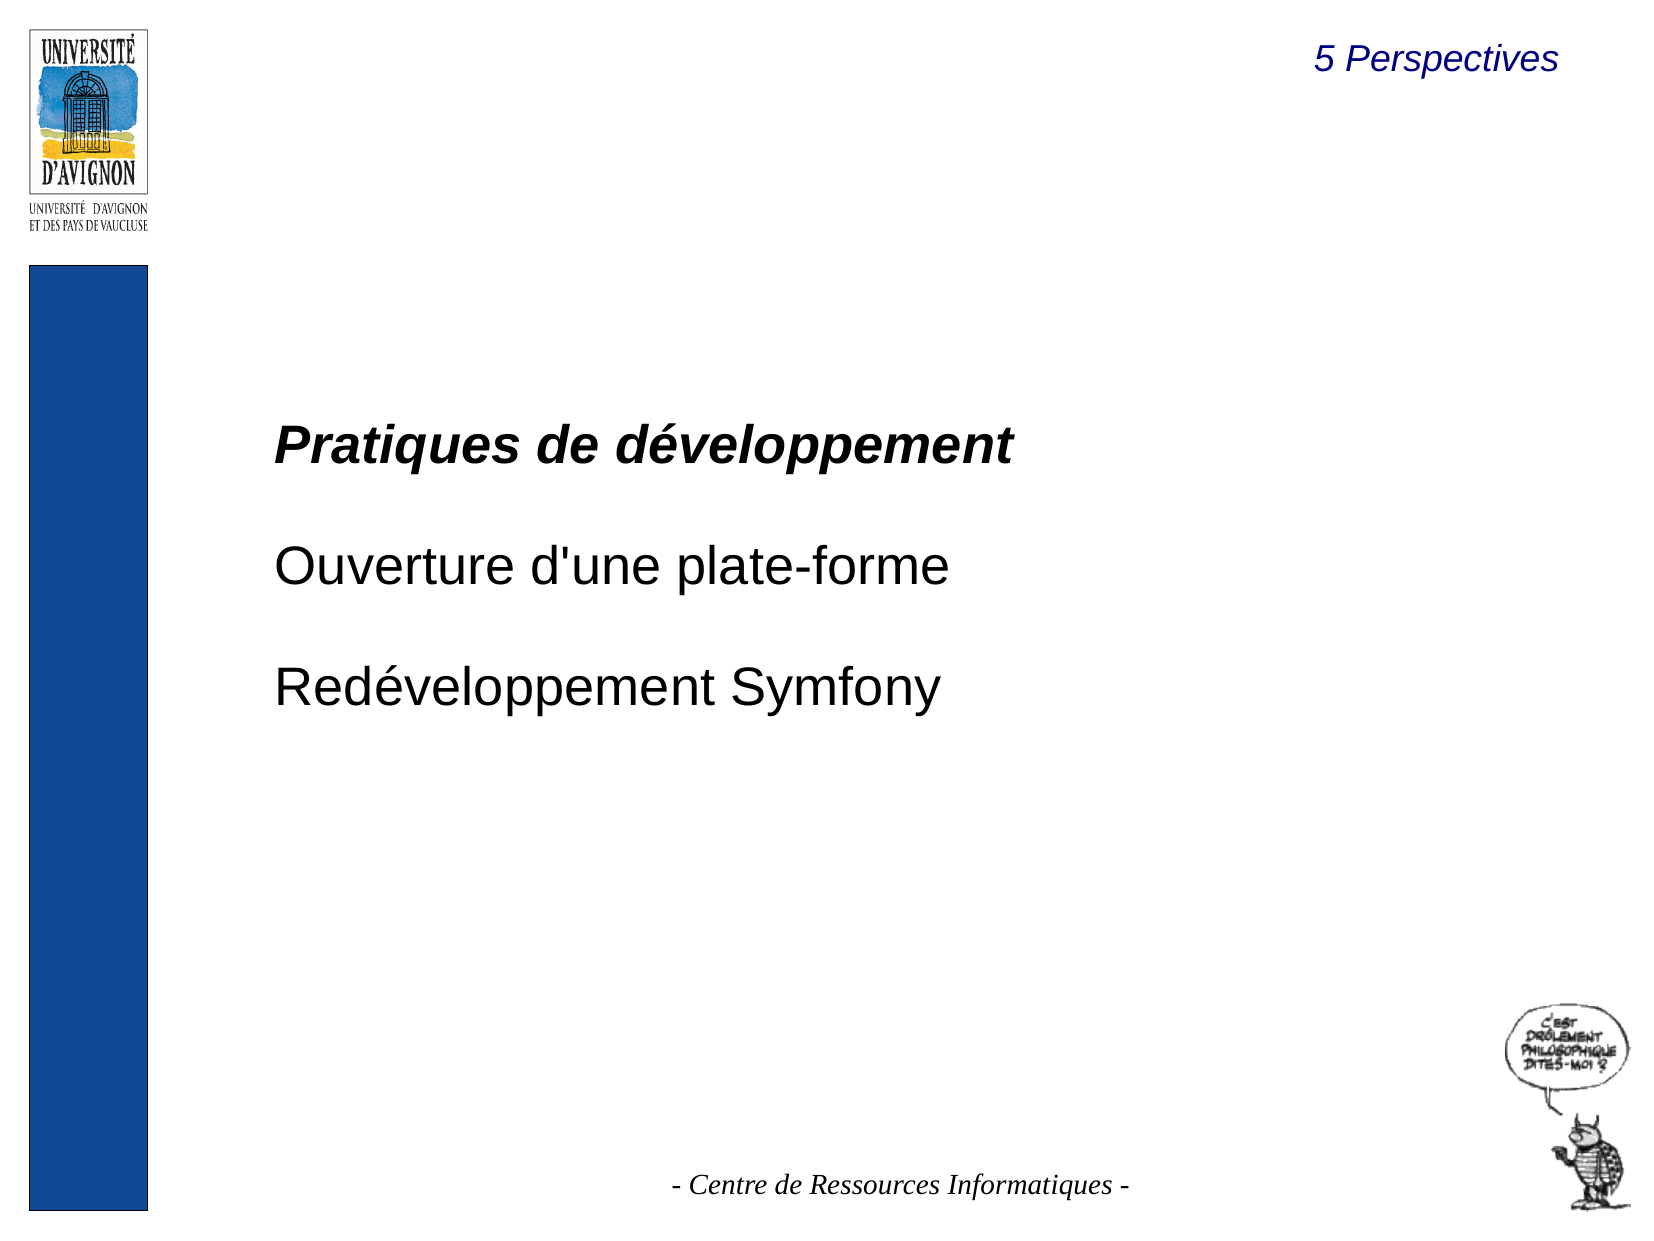

5 Perspectives
Pratiques de développement
Ouverture d'une plate-forme
Redéveloppement Symfony
 - Centre de Ressources Informatiques -